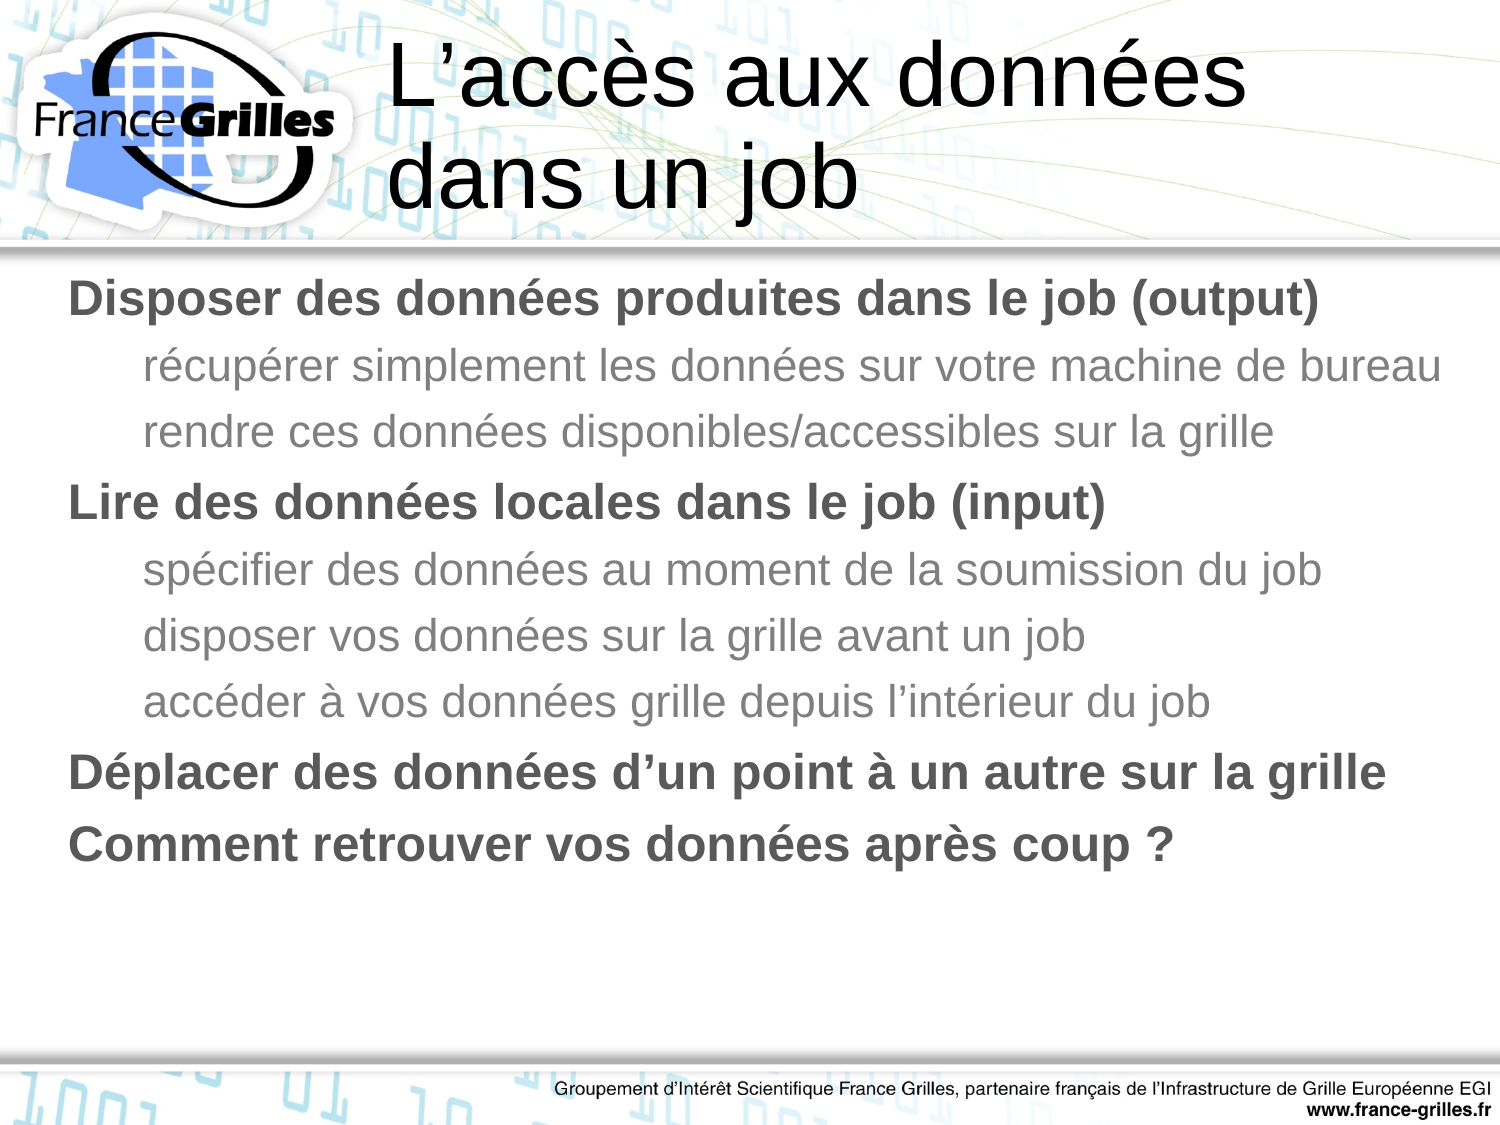

# L’accès aux données dans un job
Disposer des données produites dans le job (output)
récupérer simplement les données sur votre machine de bureau
rendre ces données disponibles/accessibles sur la grille
Lire des données locales dans le job (input)
spécifier des données au moment de la soumission du job
disposer vos données sur la grille avant un job
accéder à vos données grille depuis l’intérieur du job
Déplacer des données d’un point à un autre sur la grille
Comment retrouver vos données après coup ?